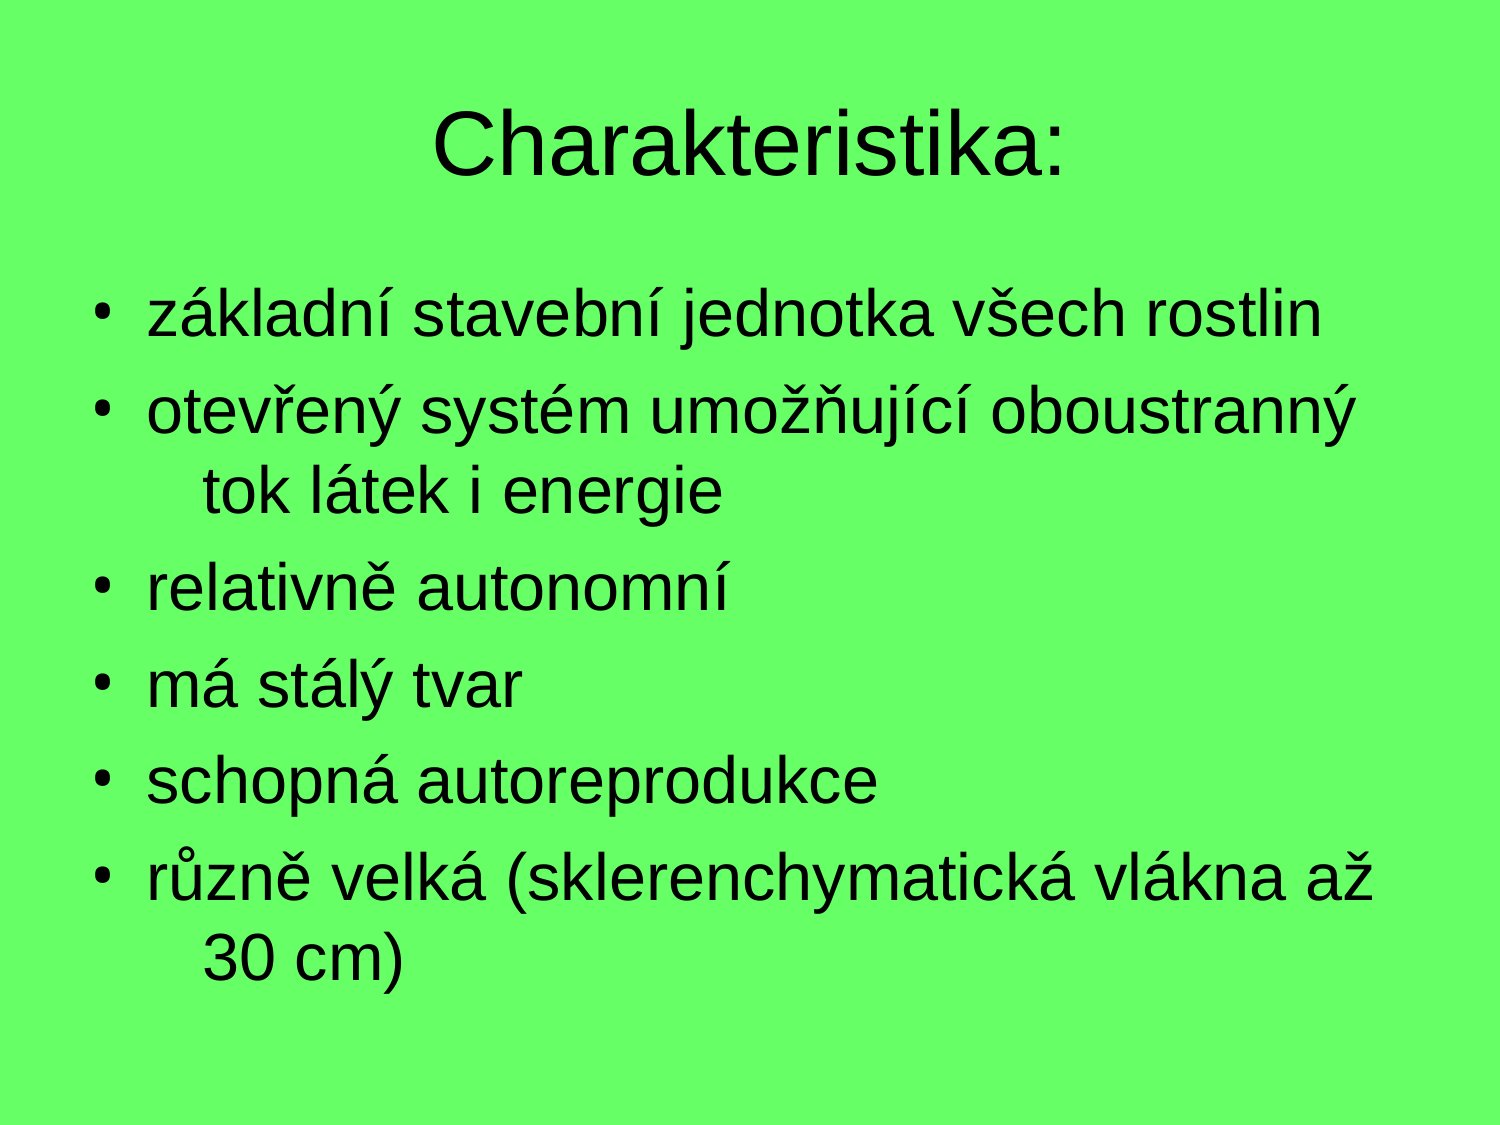

# Charakteristika:
základní stavební jednotka všech rostlin
otevřený systém umožňující oboustranný tok látek i energie
relativně autonomní
má stálý tvar
schopná autoreprodukce
různě velká (sklerenchymatická vlákna až 30 cm)